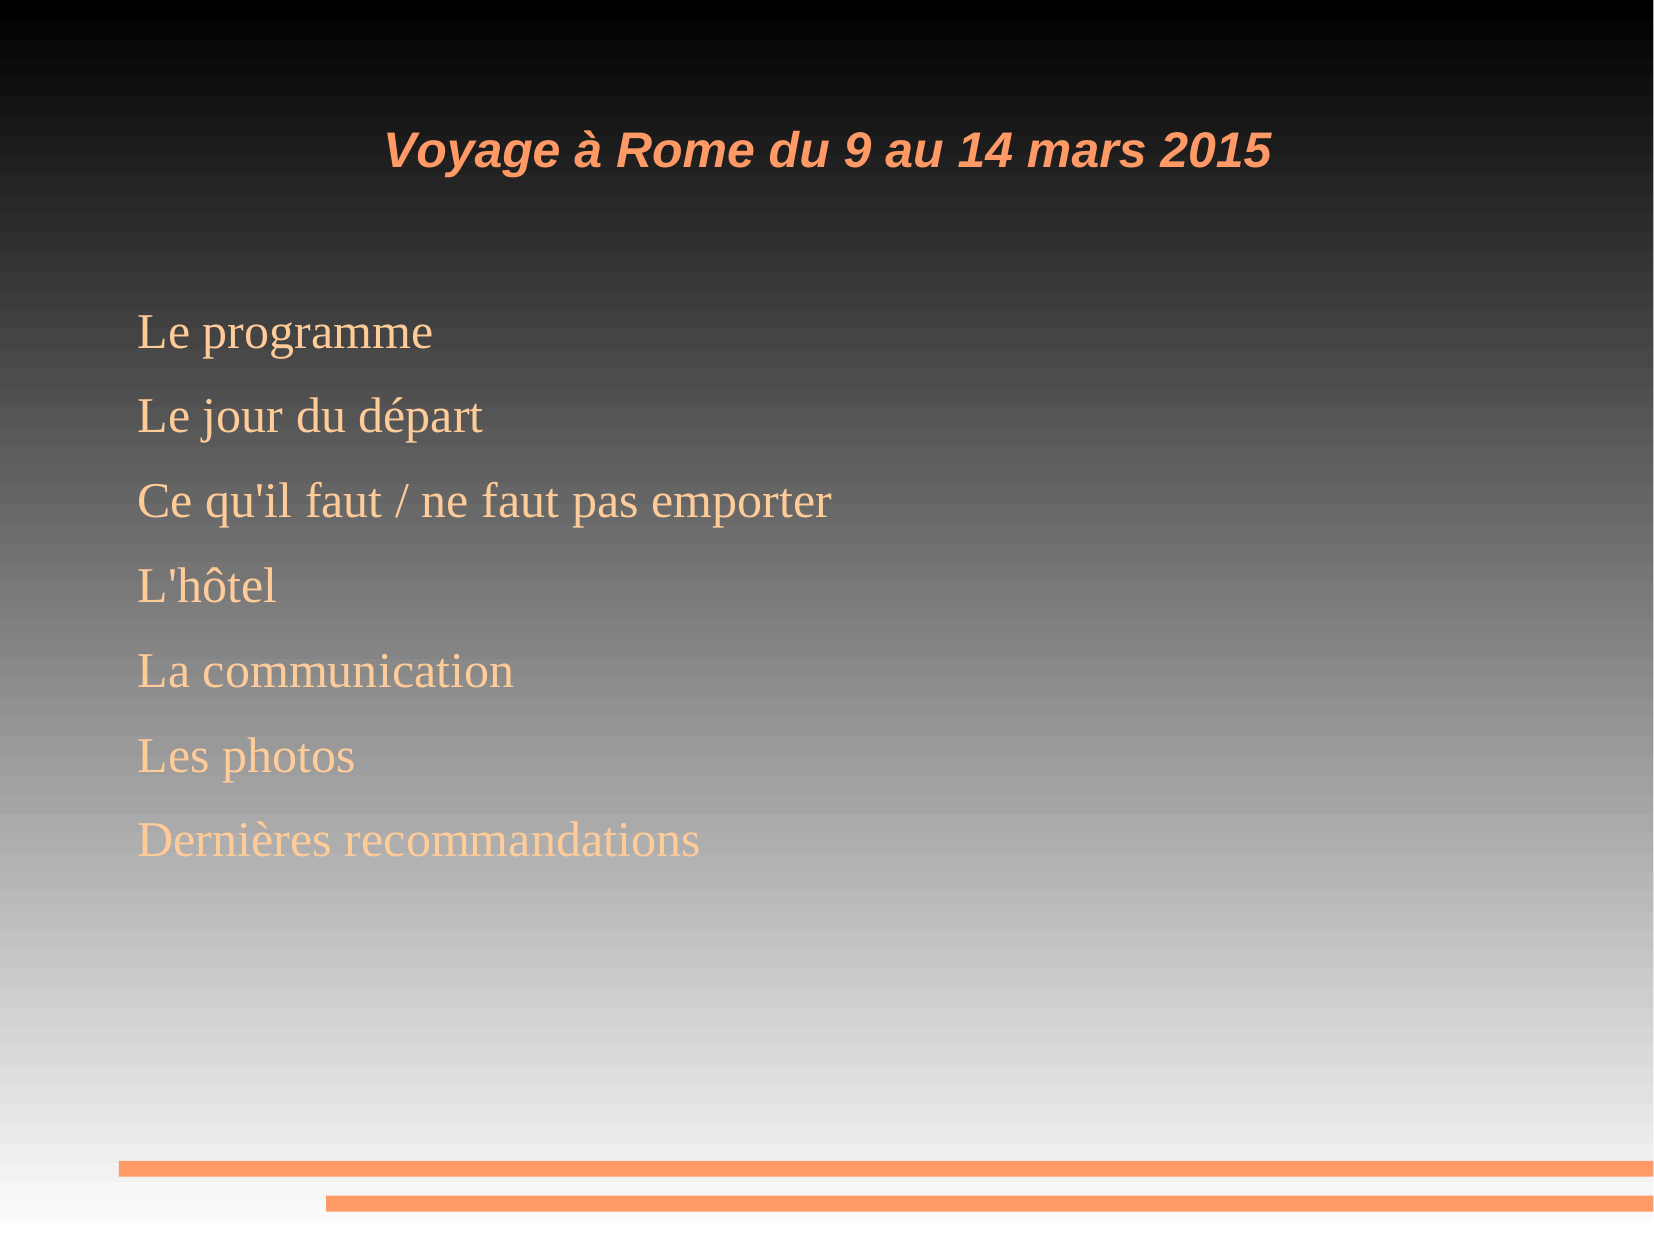

# Voyage à Rome du 9 au 14 mars 2015
Le programme
Le jour du départ
Ce qu'il faut / ne faut pas emporter
L'hôtel
La communication
Les photos
Dernières recommandations